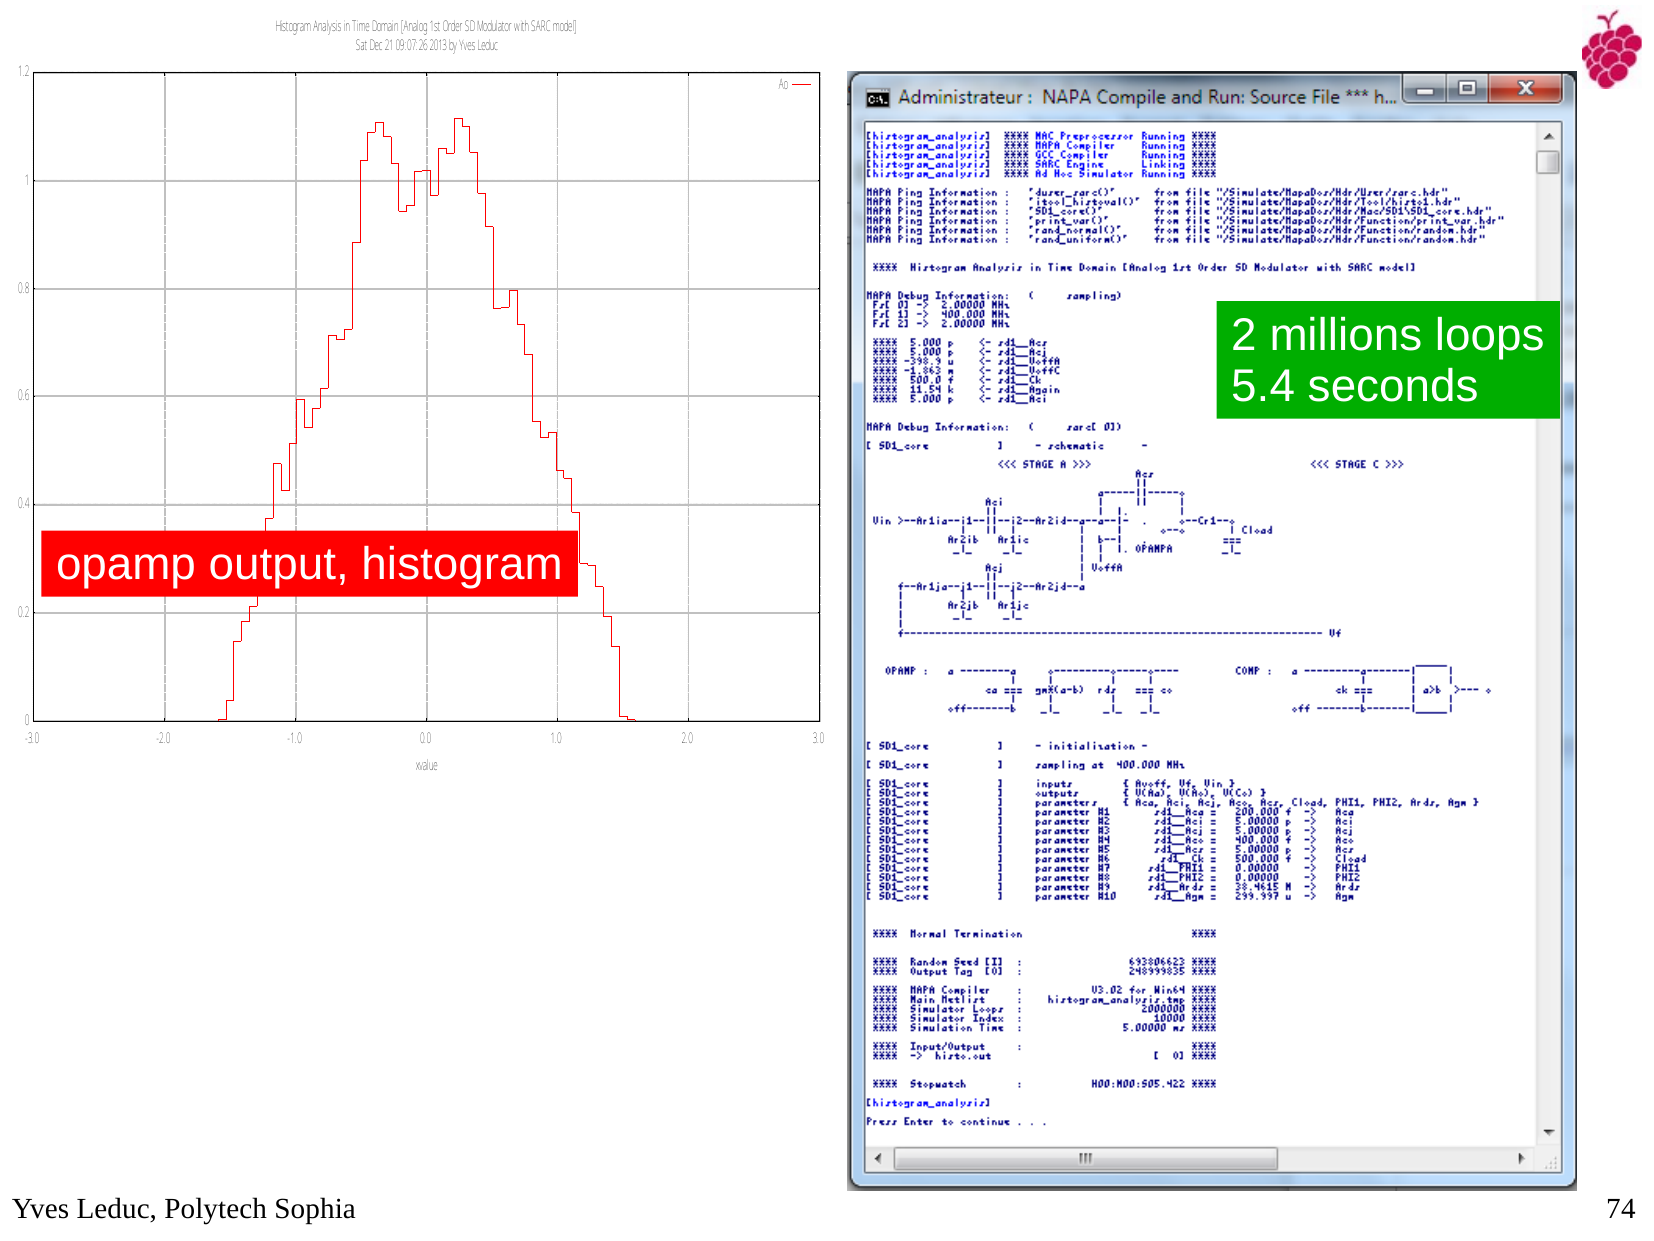

2 millions loops
5.4 seconds
opamp output, histogram
Yves Leduc, Polytech Sophia
74